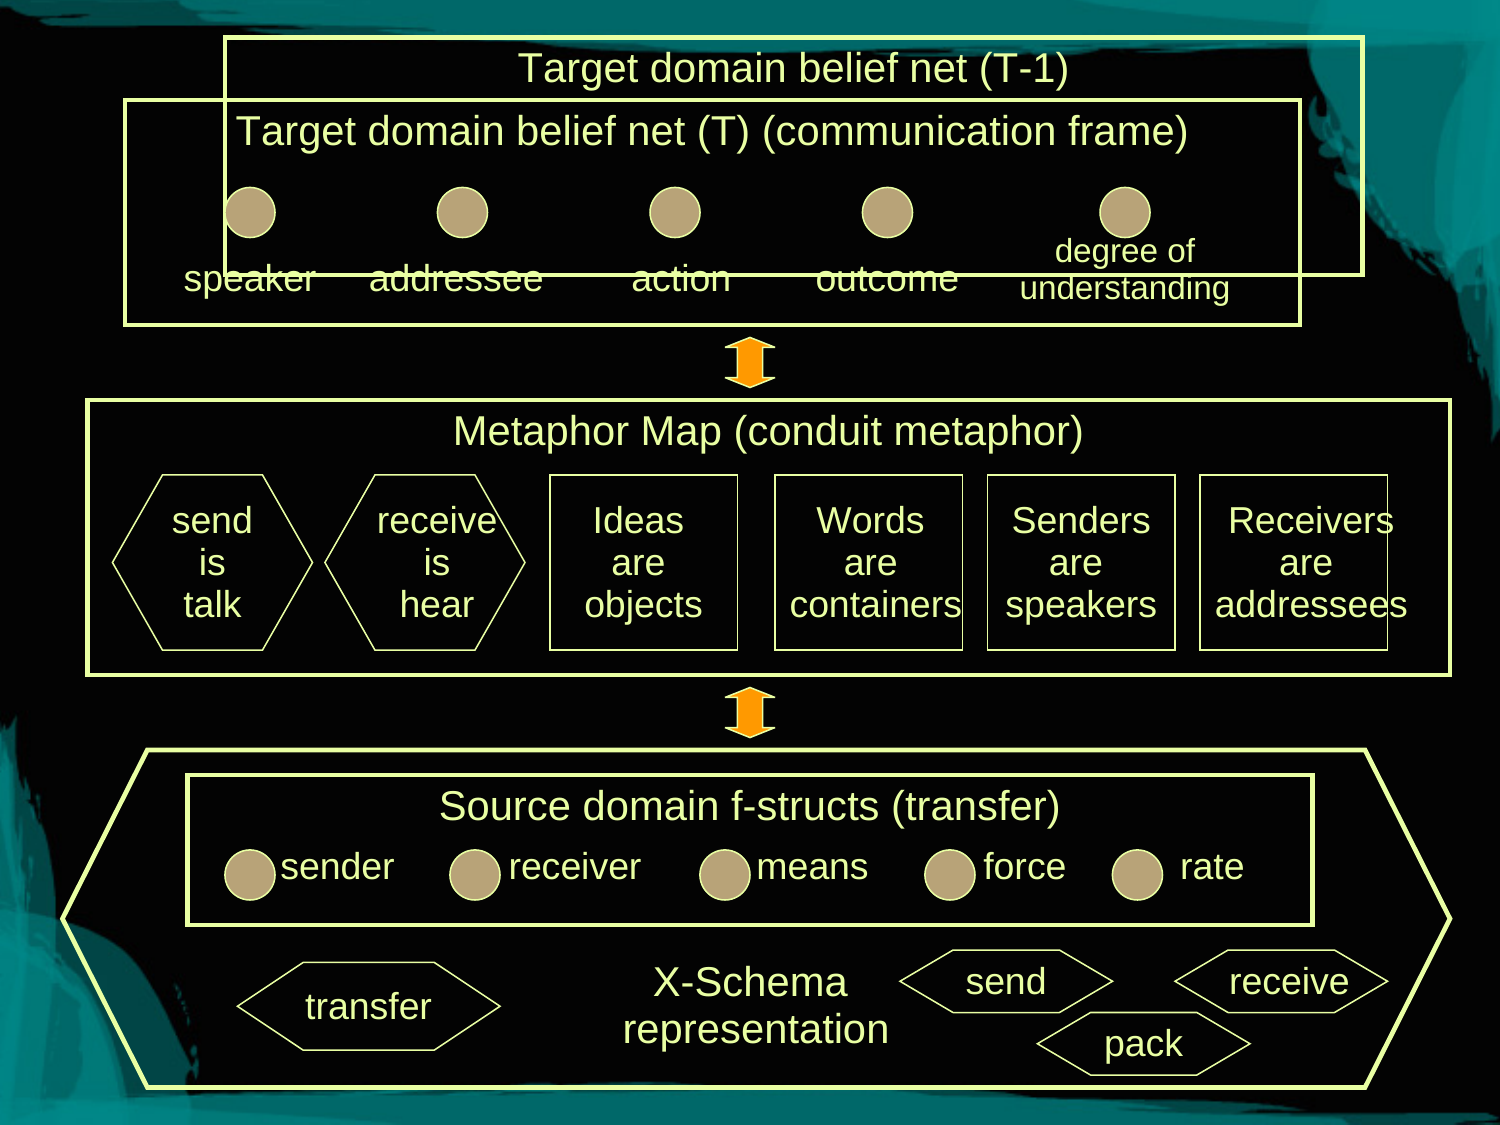

Target domain belief net (T-1)
Target domain belief net (T) (communication frame)
degree of understanding
speaker
addressee
action
outcome
Metaphor Map (conduit metaphor)
send
is
talk
receive
is
hear
Ideas
are
objects
Words
are
containers
Senders
are
speakers
Receivers
are
addressees
X-Schema
representation
Source domain f-structs (transfer)
sender
receiver
means
force
rate
send
receive
transfer
pack